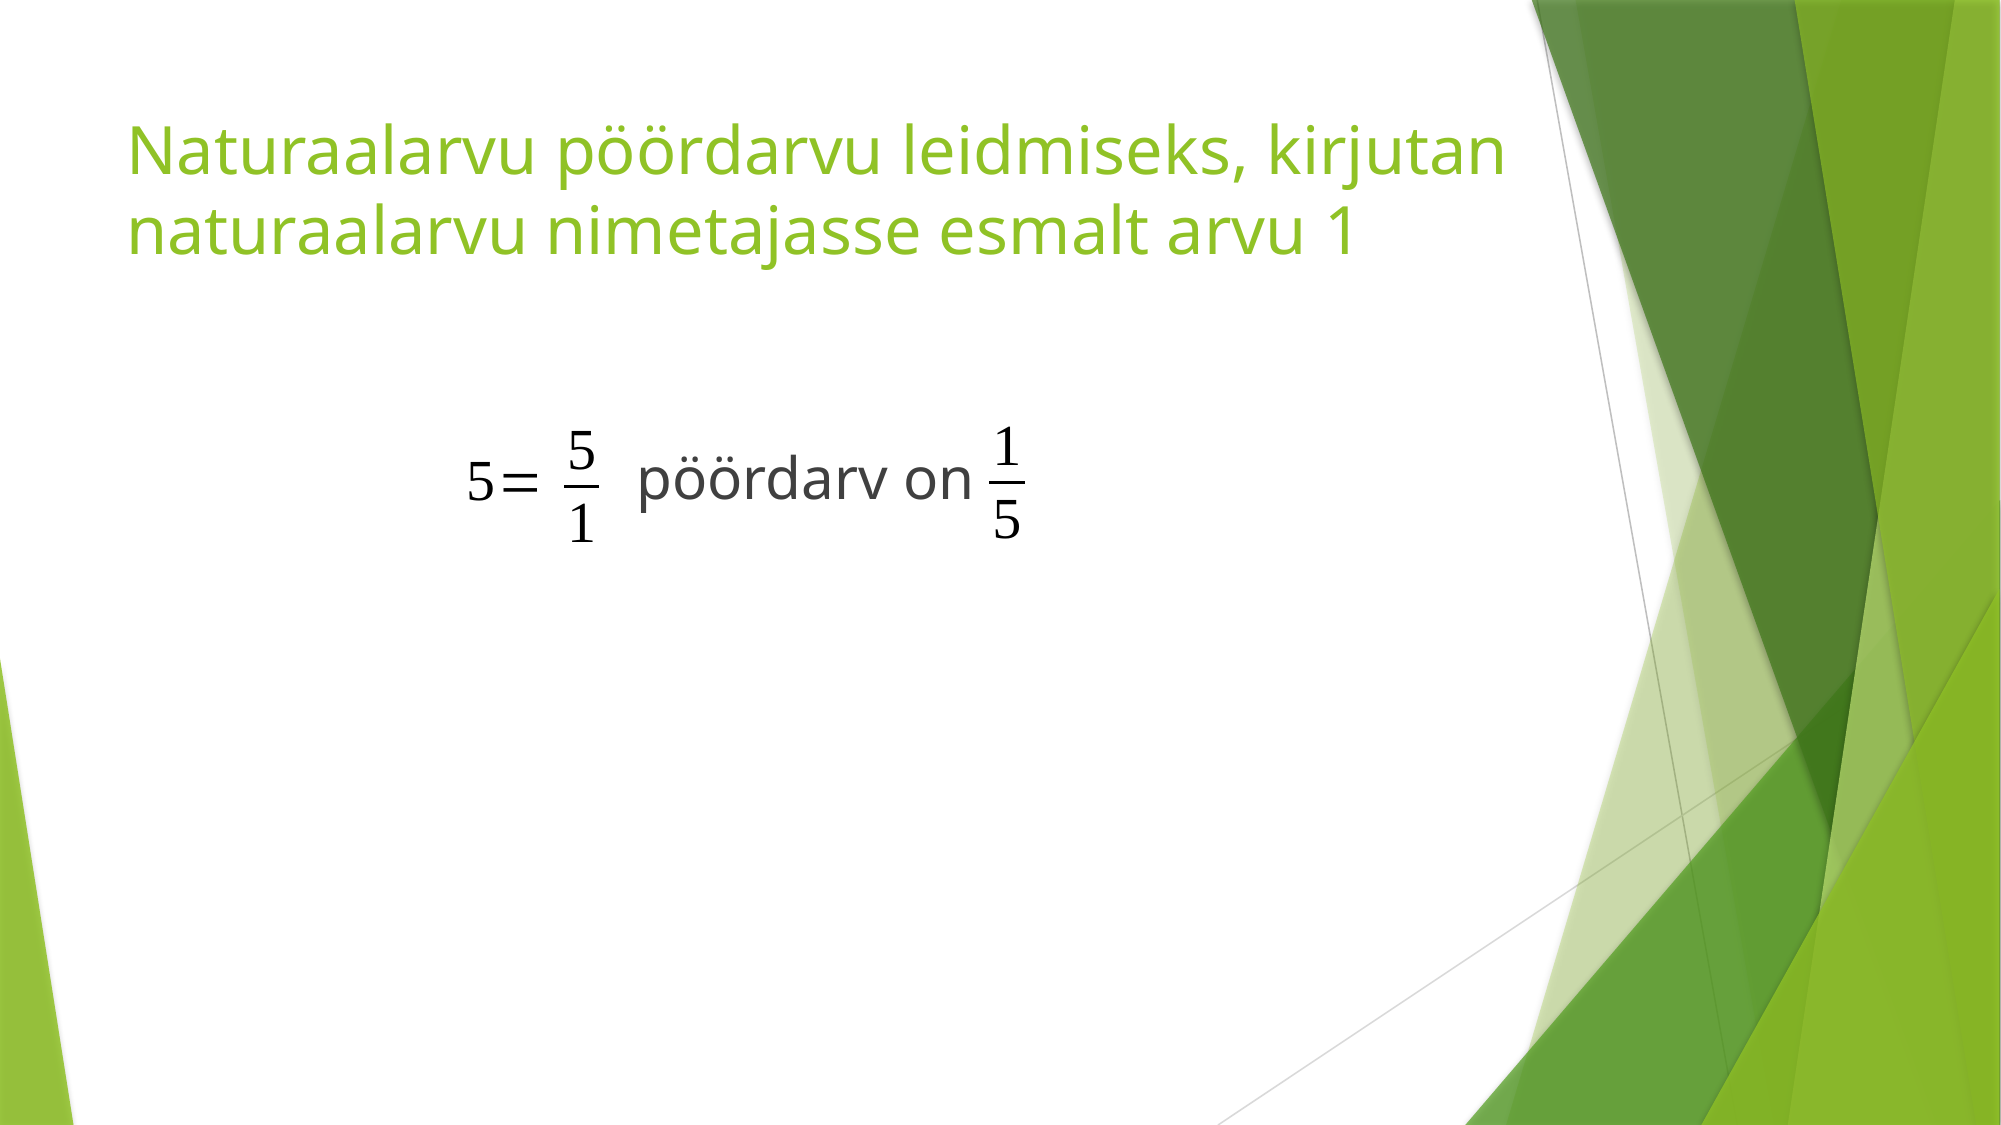

# Naturaalarvu pöördarvu leidmiseks, kirjutan naturaalarvu nimetajasse esmalt arvu 1
 pöördarv on